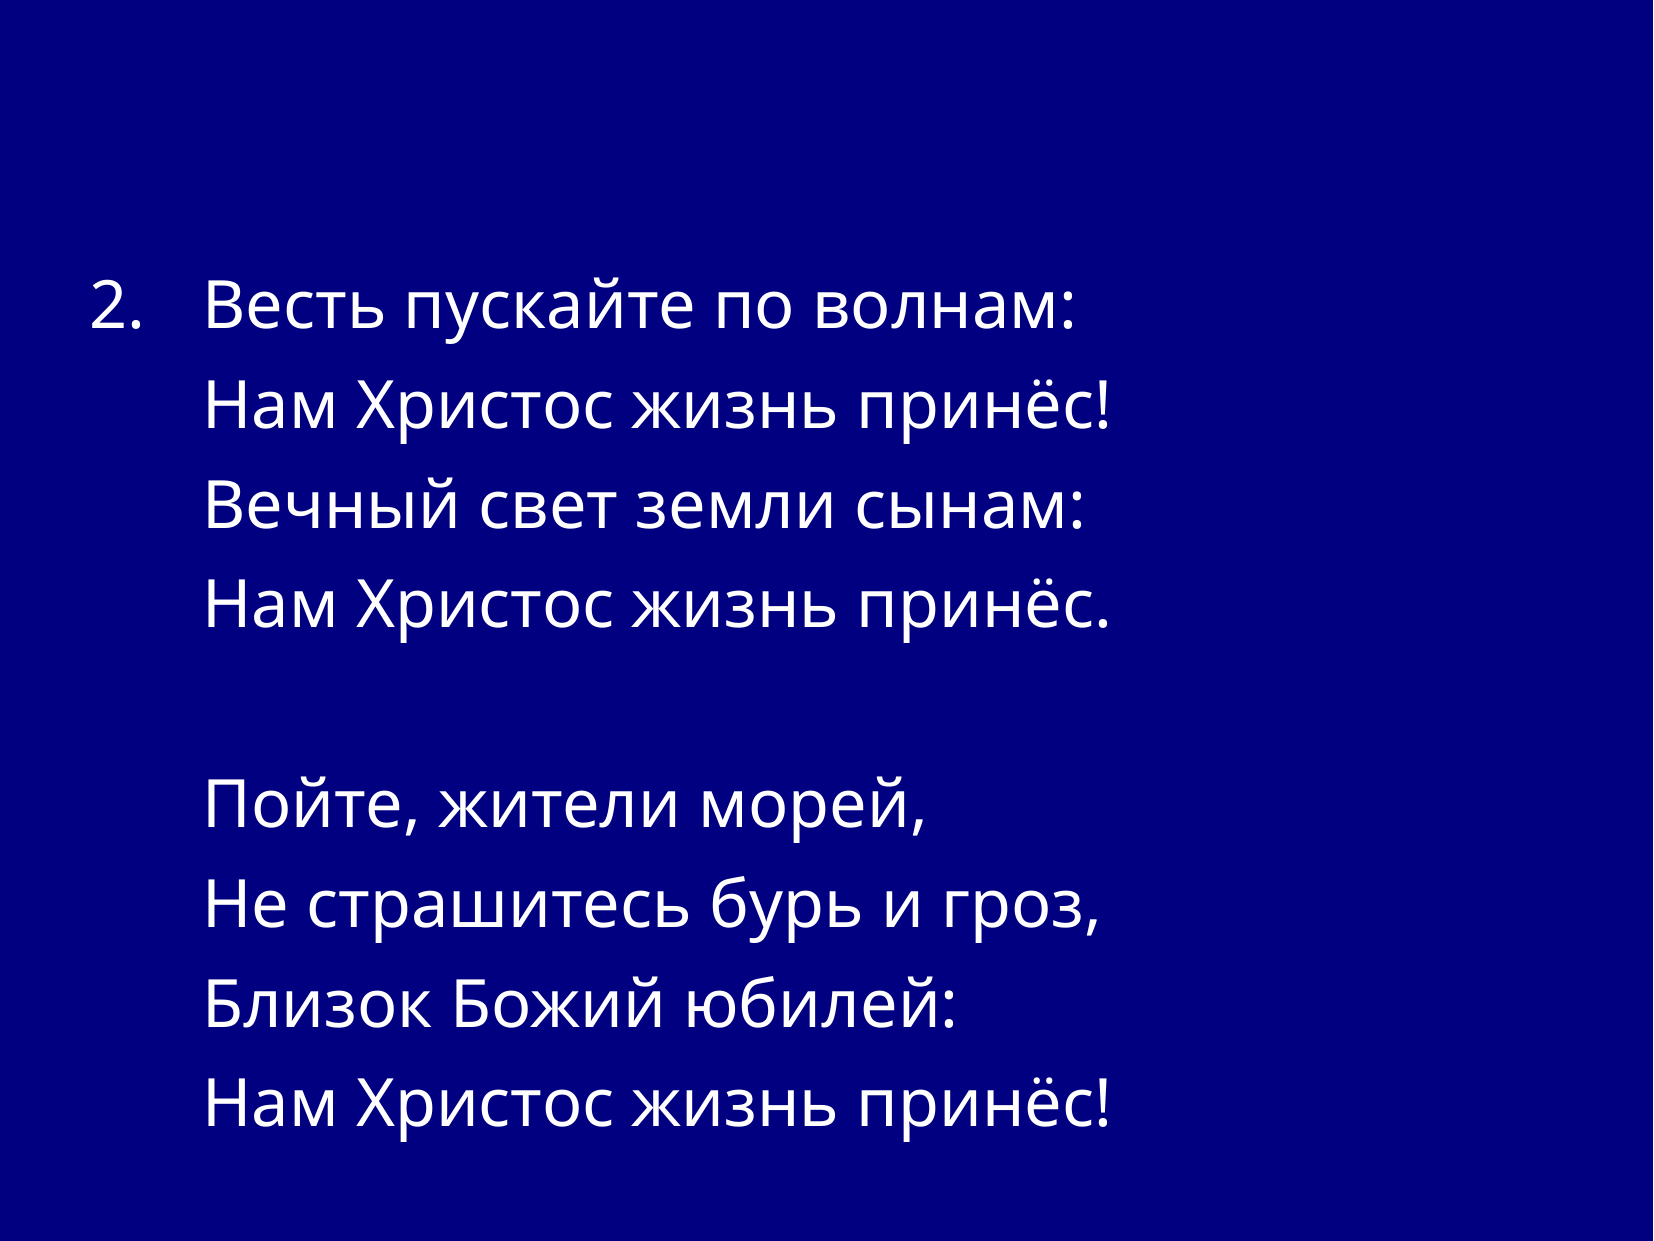

2.	Весть пускайте по волнам:
	Нам Христос жизнь принёс!
	Вечный свет земли сынам:
	Нам Христос жизнь принёс.
	Пойте, жители морей,
	Не страшитесь бурь и гроз,
	Близок Божий юбилей:
	Нам Христос жизнь принёс!